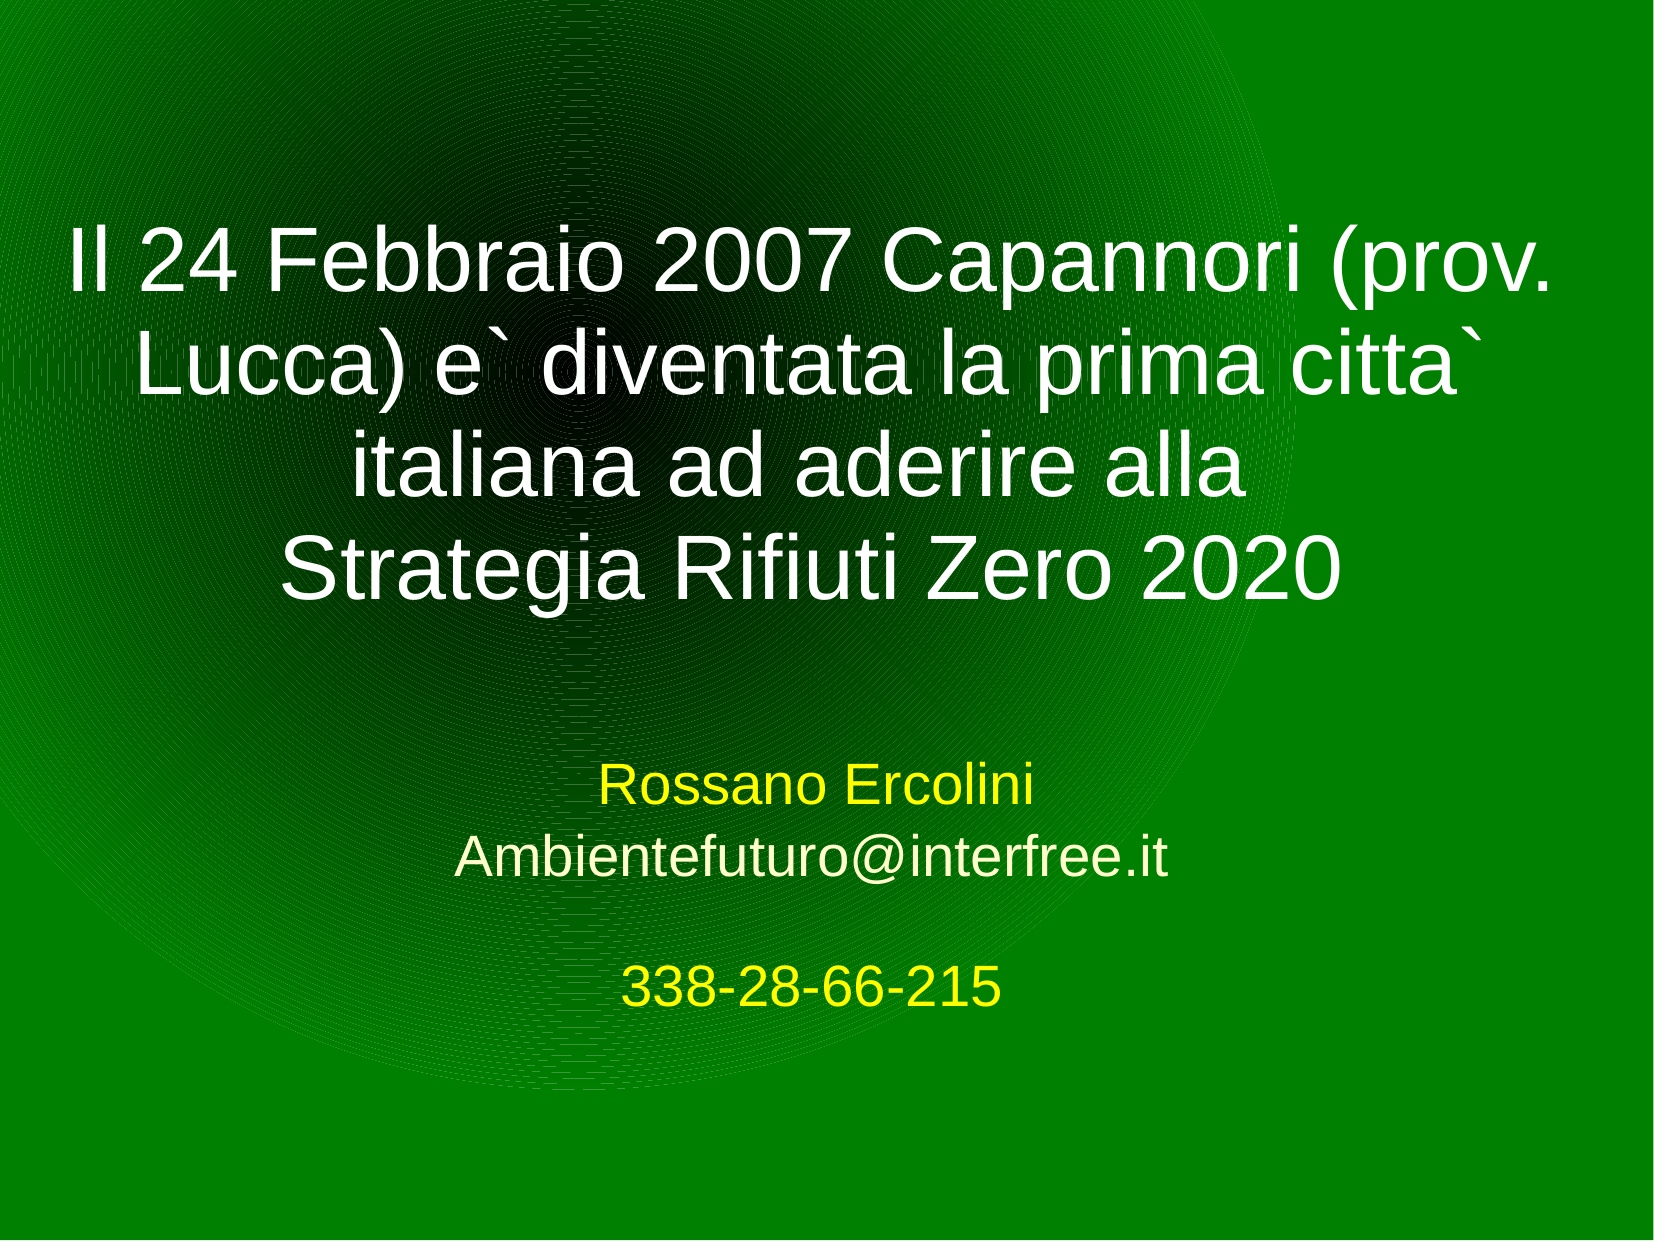

Il 24 Febbraio 2007 Capannori (prov. Lucca) e` diventata la prima citta` italiana ad aderire alla
Strategia Rifiuti Zero 2020
 Rossano Ercolini
Ambientefuturo@interfree.it
338-28-66-215